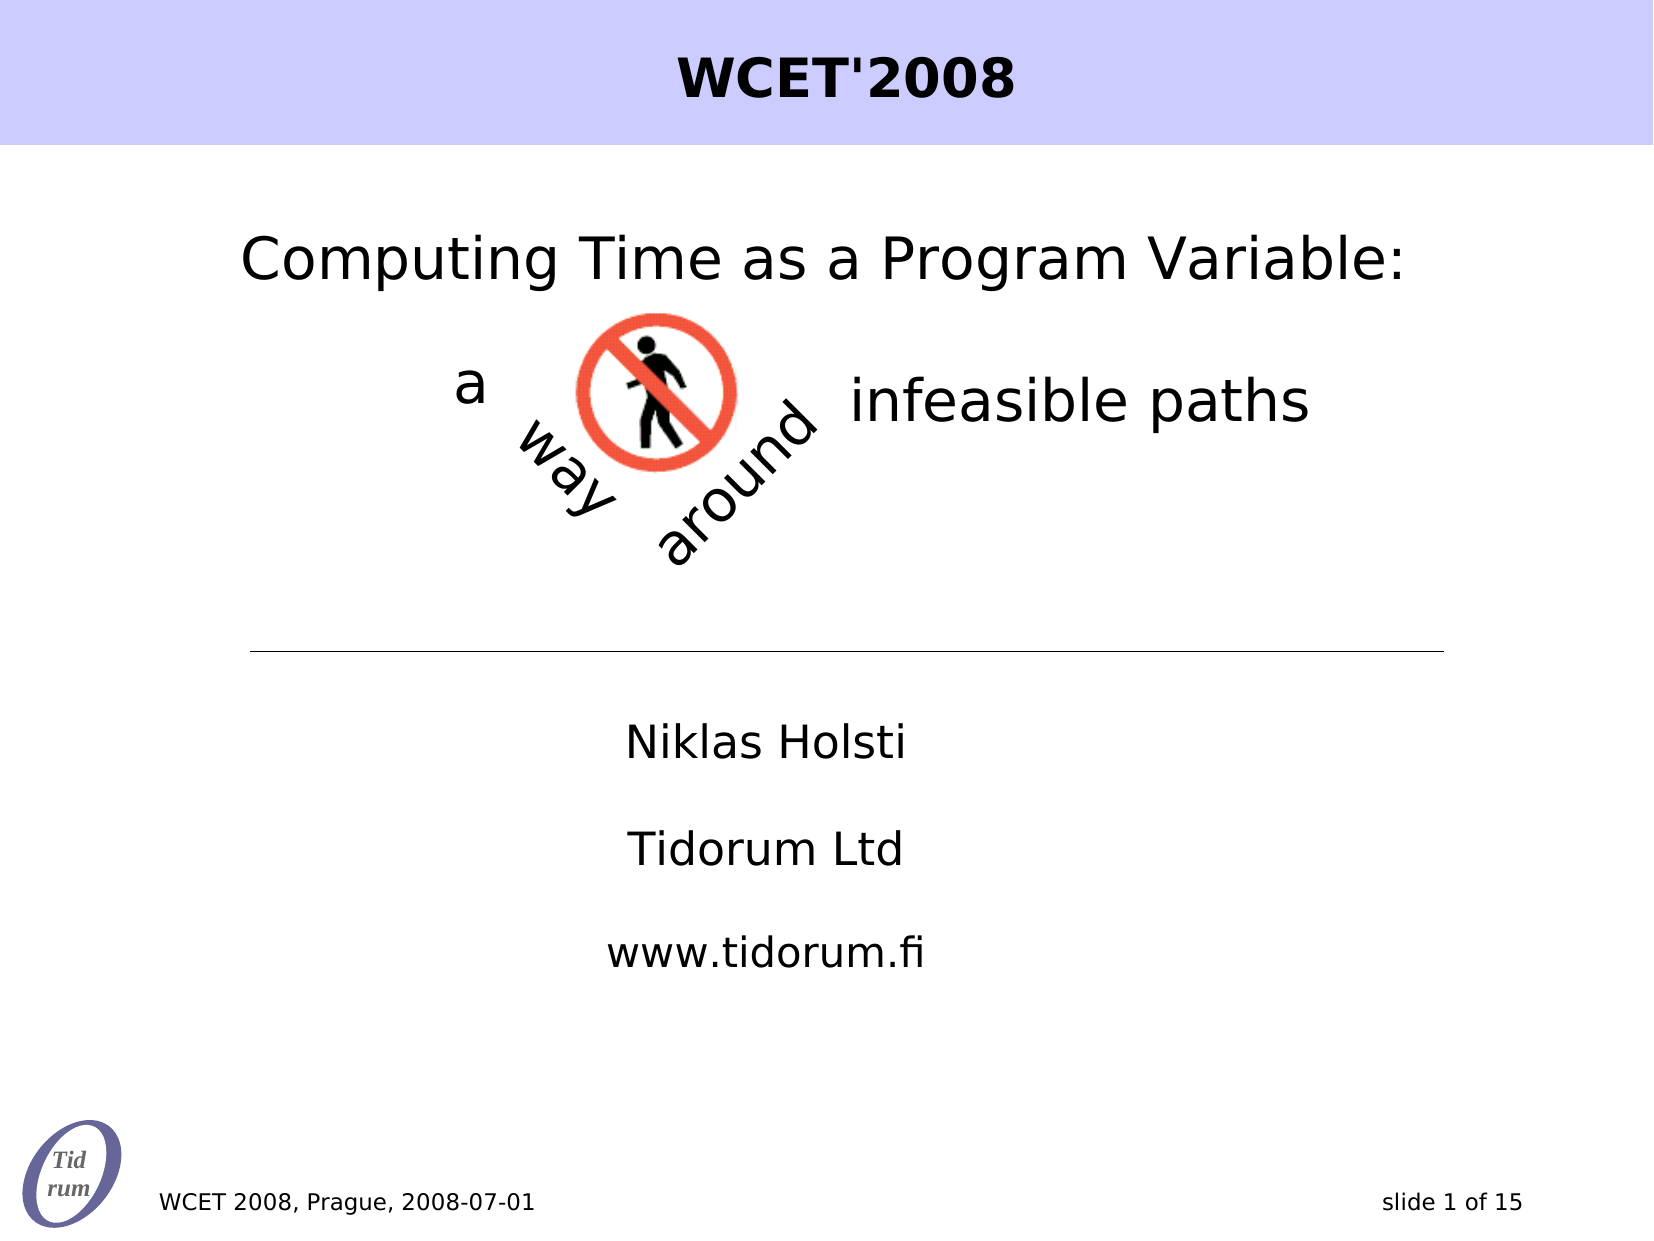

# WCET'2008
Computing Time as a Program Variable:
a
infeasible paths
way
around
Niklas Holsti
Tidorum Ltd
www.tidorum.fi